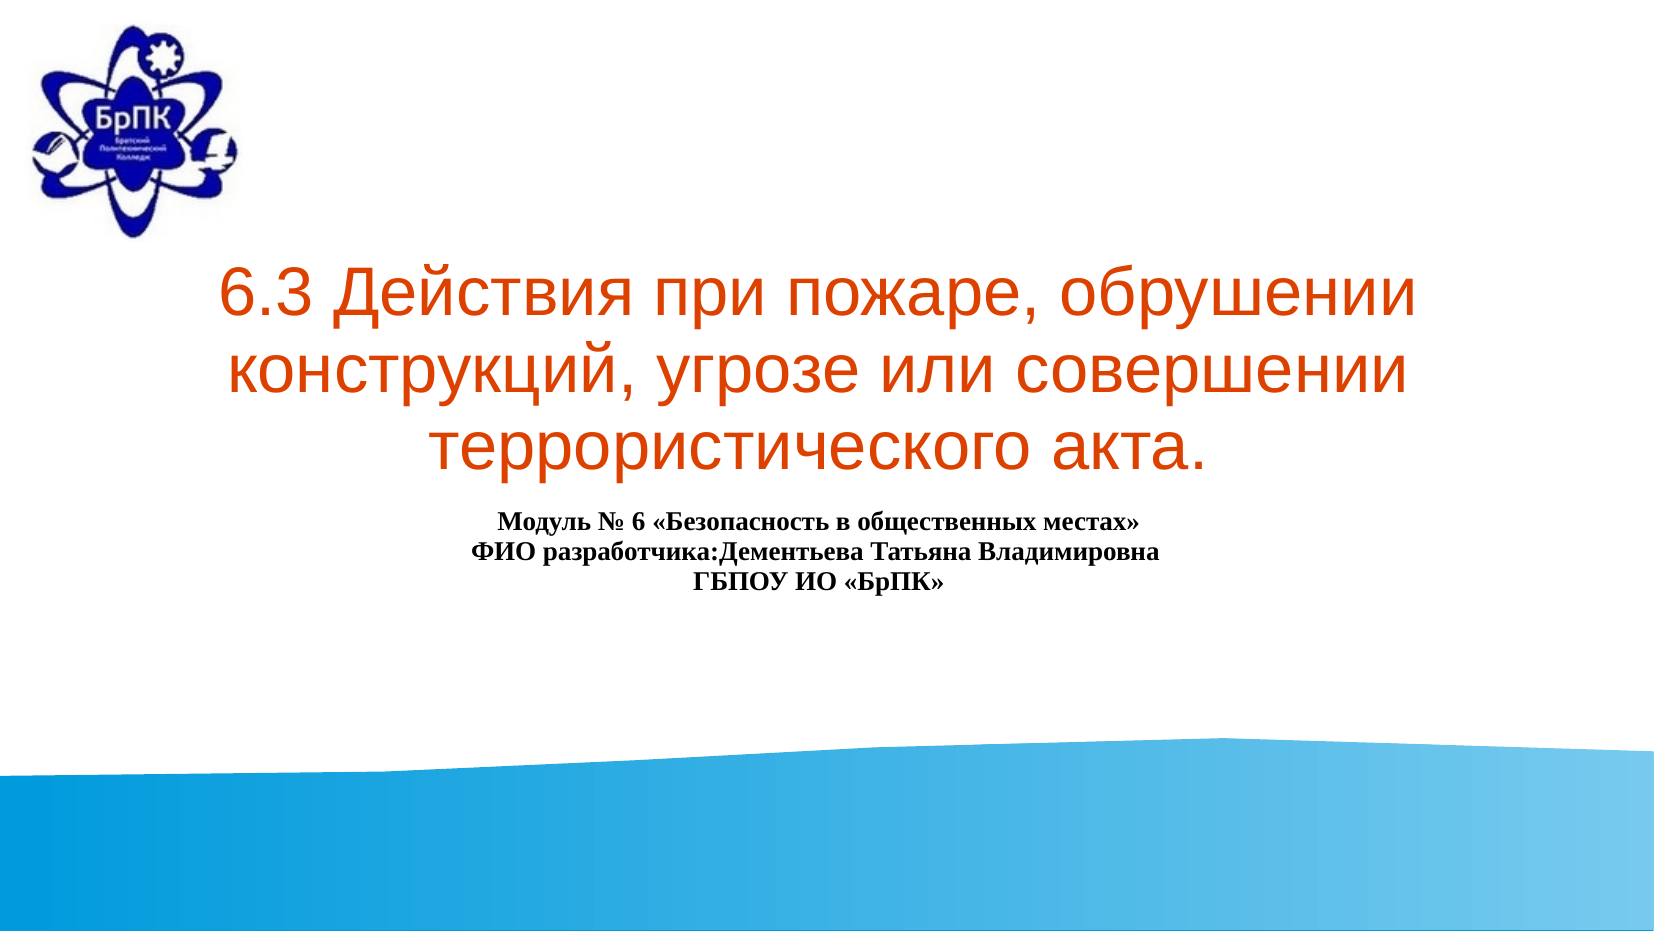

# 6.3 Действия при пожаре, обрушении конструкций, угрозе или совершении террористического акта. Модуль № 6 «Безопасность в общественных местах» ФИО разработчика:Дементьева Татьяна Владимировна ГБПОУ ИО «БрПК»